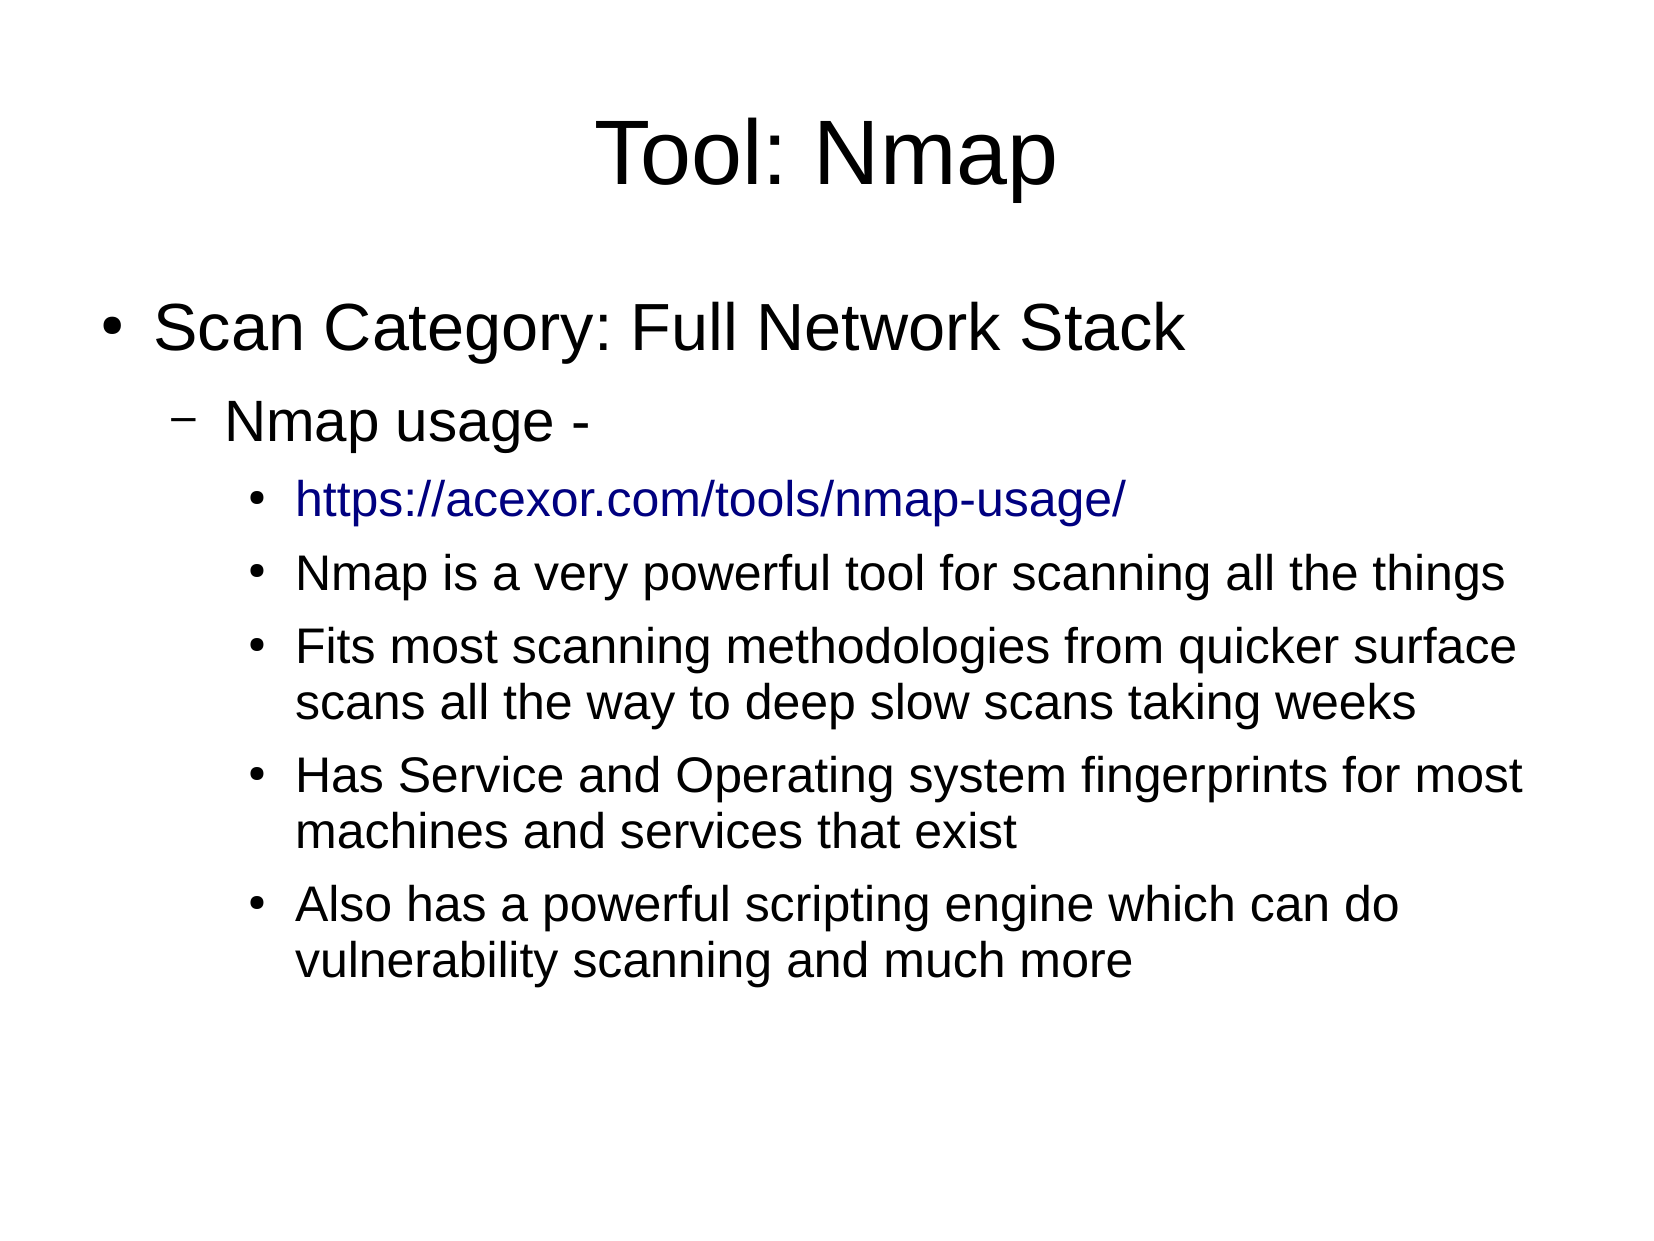

# Tool: Nmap
Scan Category: Full Network Stack
Nmap usage -
https://acexor.com/tools/nmap-usage/
Nmap is a very powerful tool for scanning all the things
Fits most scanning methodologies from quicker surface scans all the way to deep slow scans taking weeks
Has Service and Operating system fingerprints for most machines and services that exist
Also has a powerful scripting engine which can do vulnerability scanning and much more